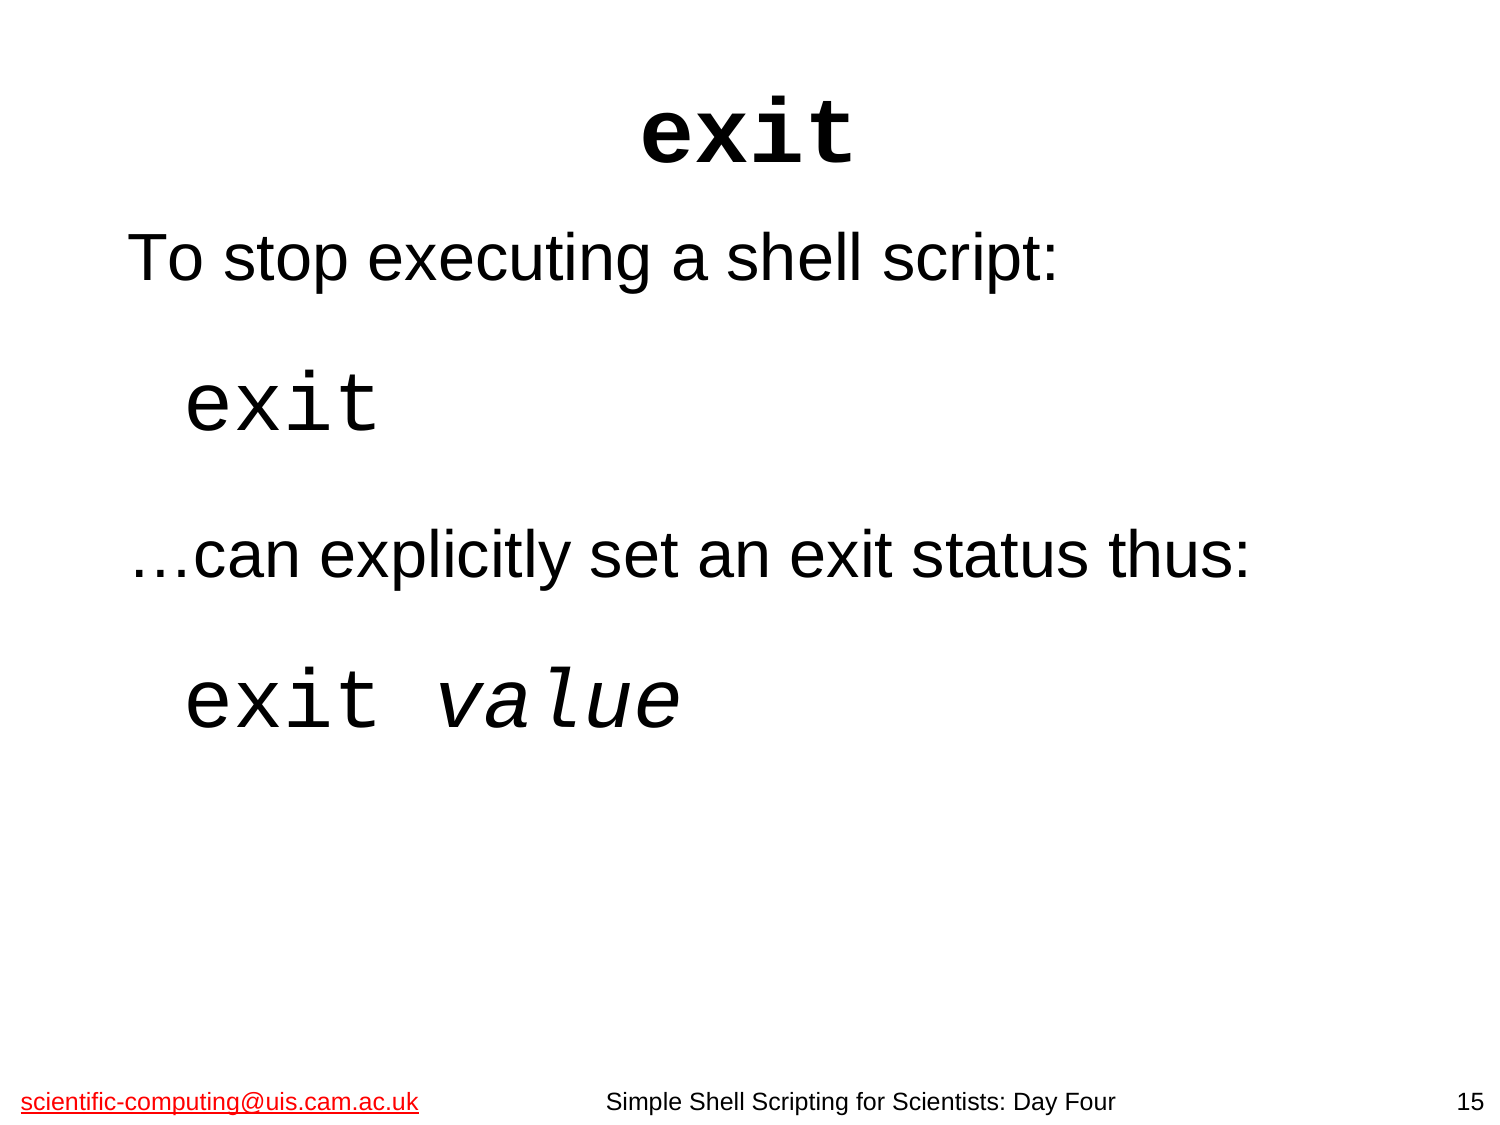

# exit
To stop executing a shell script:
	exit
…can explicitly set an exit status thus:
	exit value
escience-support@ucs.cam.ac.uk	Simple Shell Scripting for Scientists: Day Three
15